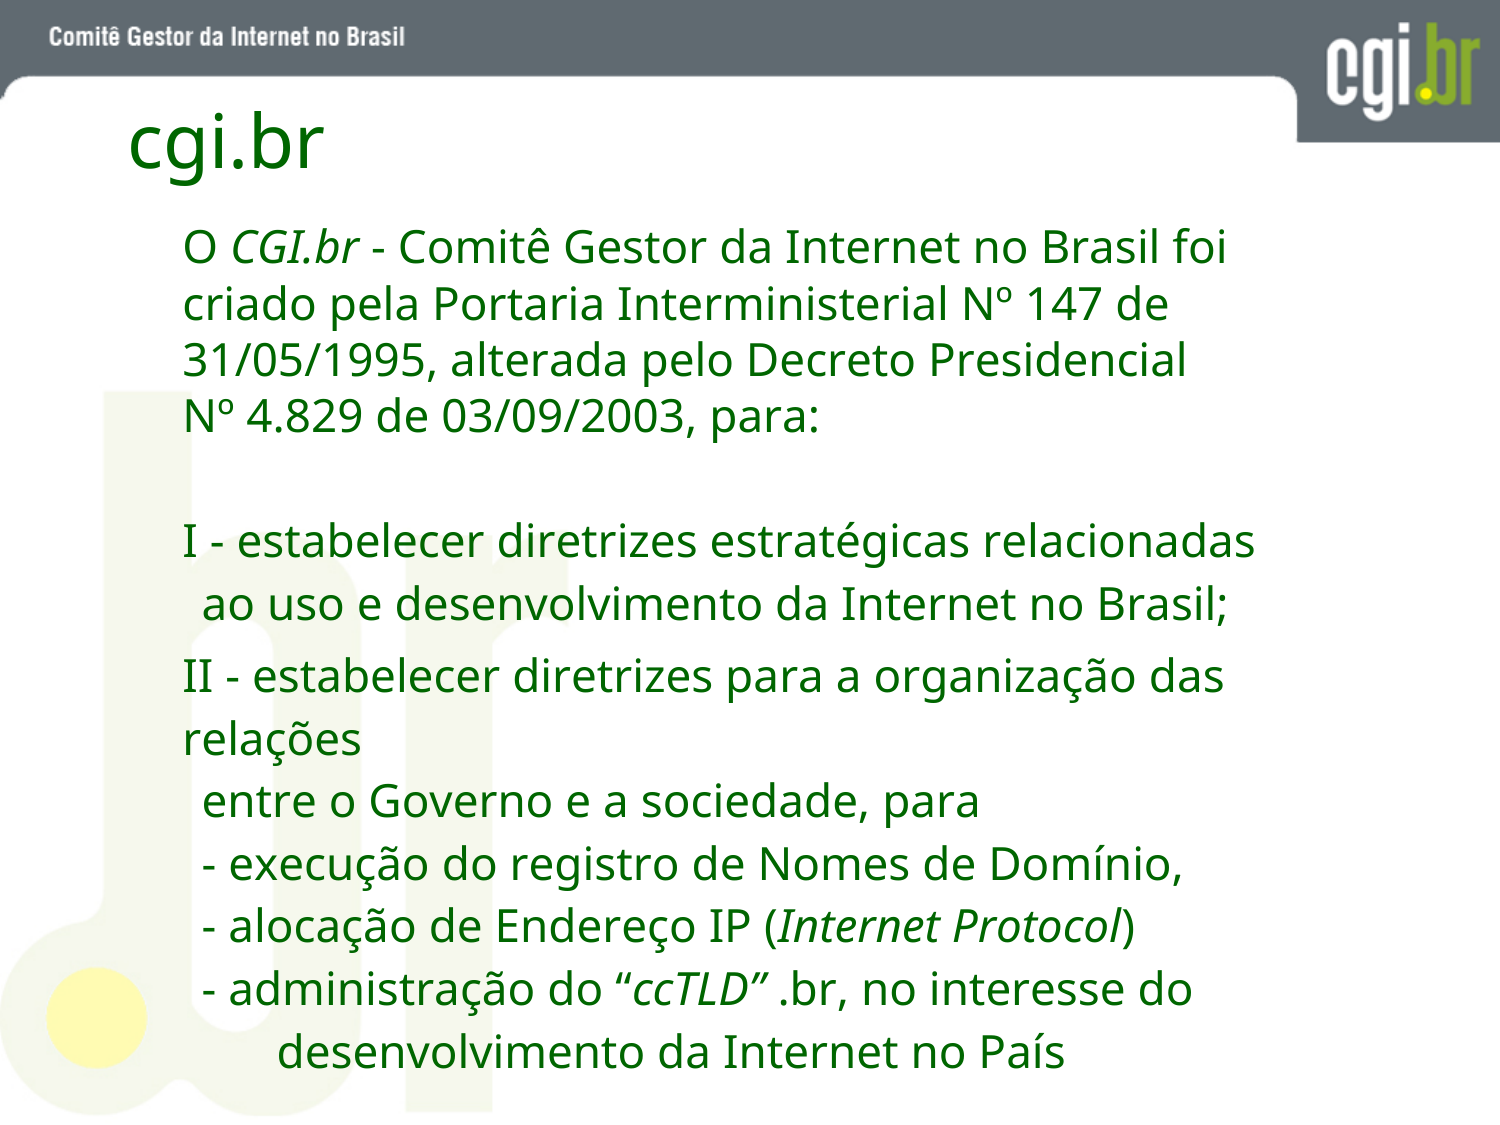

# cgi.br
	O CGI.br - Comitê Gestor da Internet no Brasil foi criado pela Portaria Interministerial Nº 147 de 31/05/1995, alterada pelo Decreto Presidencial
Nº 4.829 de 03/09/2003, para:
	I - estabelecer diretrizes estratégicas relacionadas
 	ao uso e desenvolvimento da Internet no Brasil;
	II - estabelecer diretrizes para a organização das 	relações
	entre o Governo e a sociedade, para
	- execução do registro de Nomes de Domínio,
	- alocação de Endereço IP (Internet Protocol)
	- administração do “ccTLD” .br, no interesse do
		desenvolvimento da Internet no País